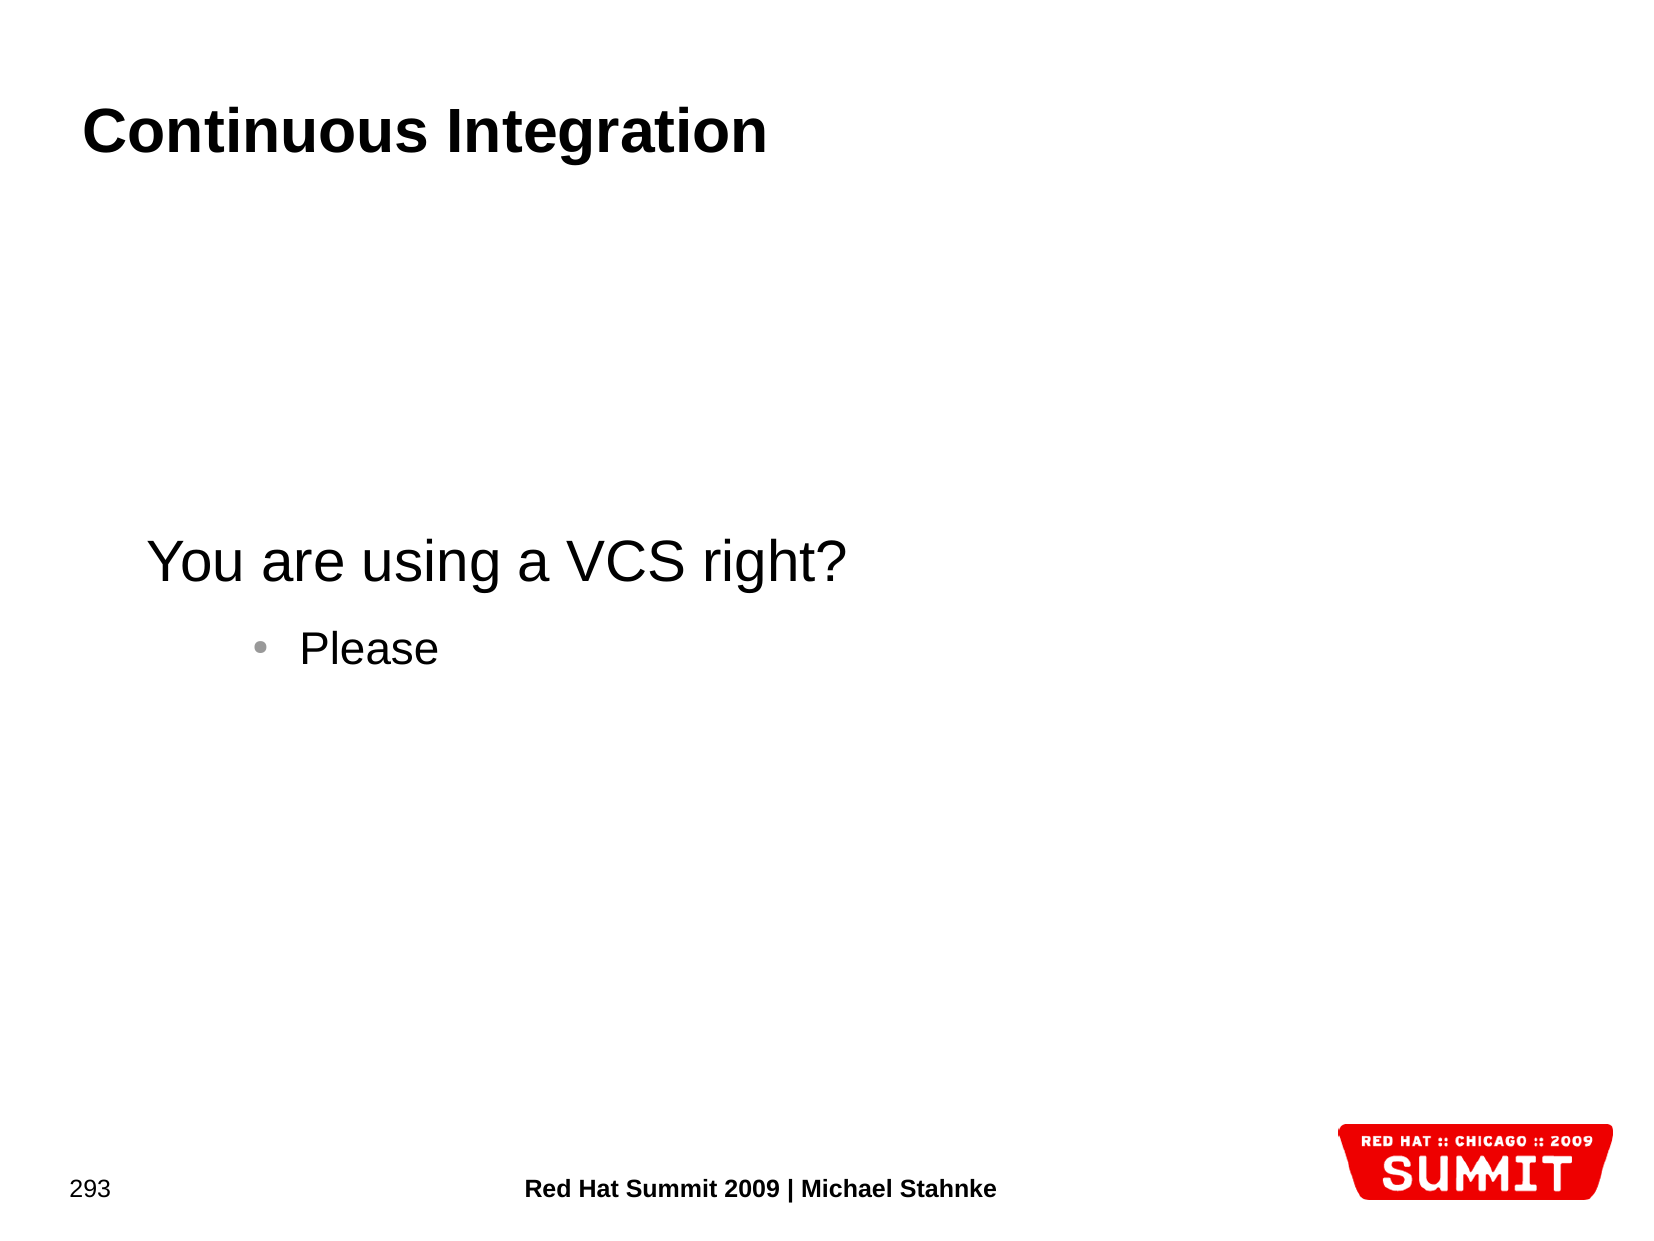

# Continuous Integration
You are using a VCS right?
Please